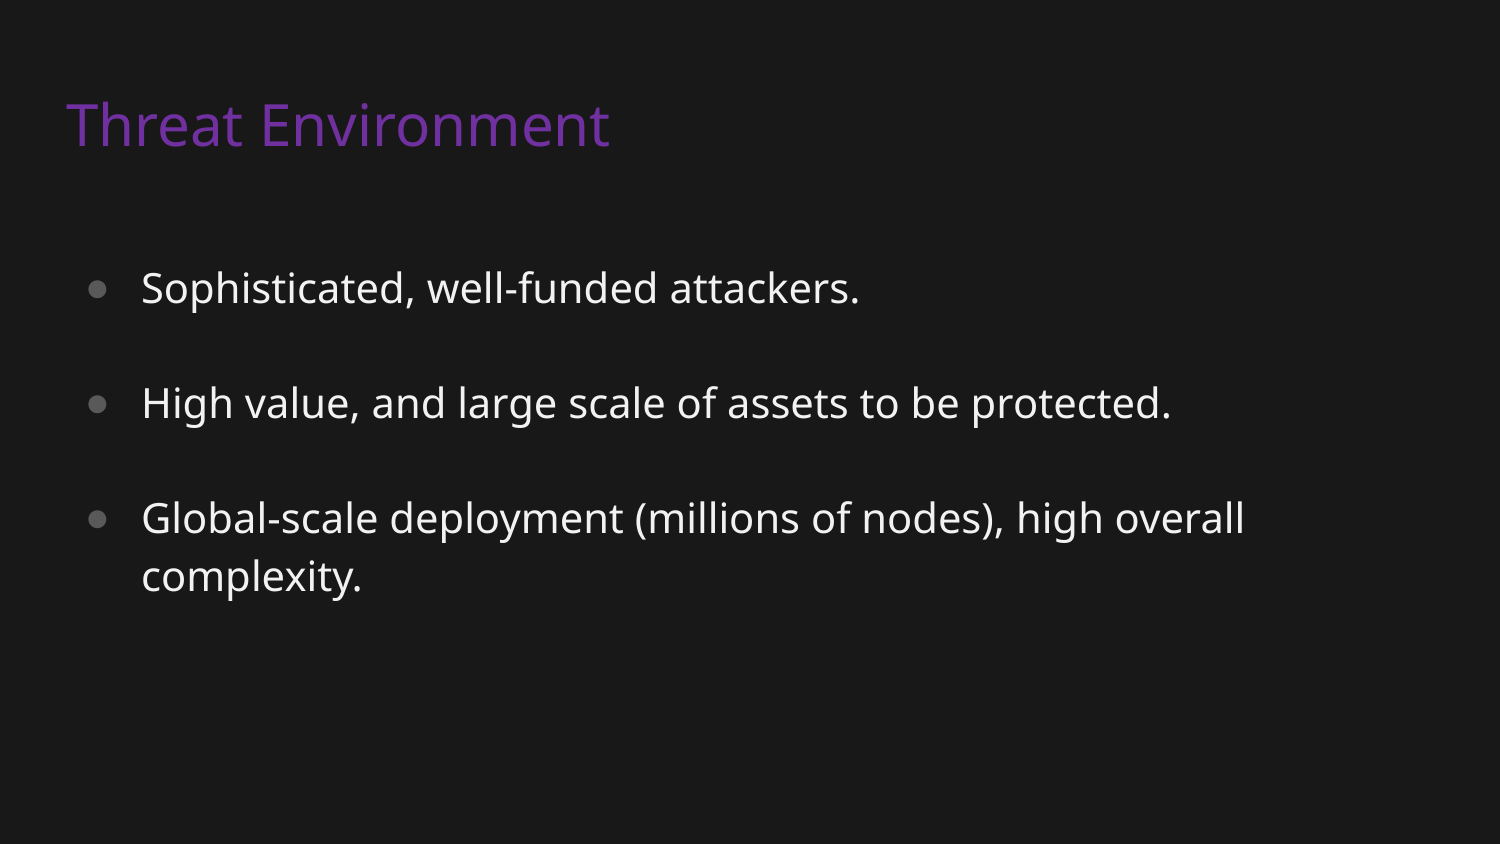

# Threat Environment
Sophisticated, well-funded attackers.
High value, and large scale of assets to be protected.
Global-scale deployment (millions of nodes), high overall complexity.